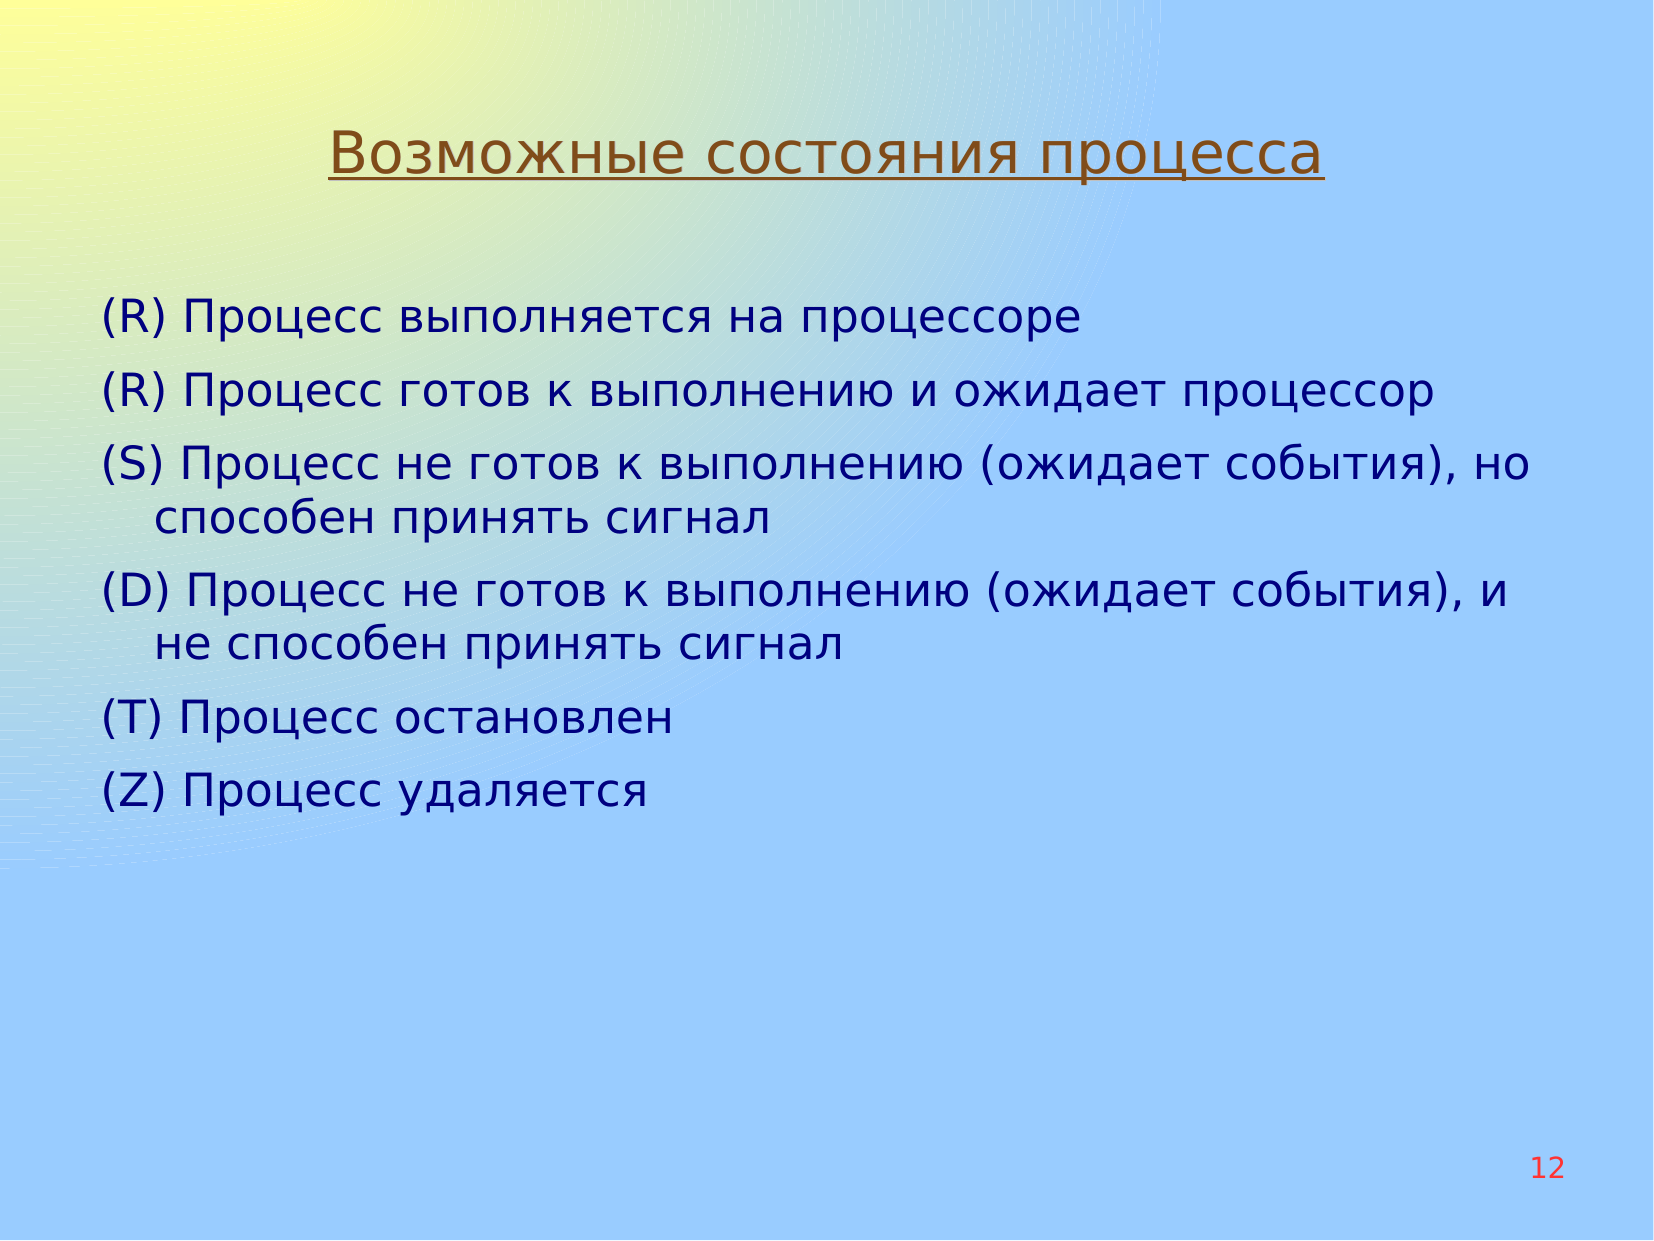

# Возможные состояния процесса
(R) Процесс выполняется на процессоре
(R) Процесс готов к выполнению и ожидает процессор
(S) Процесс не готов к выполнению (ожидает события), но способен принять сигнал
(D) Процесс не готов к выполнению (ожидает события), и не способен принять сигнал
(T) Процесс остановлен
(Z) Процесс удаляется
12